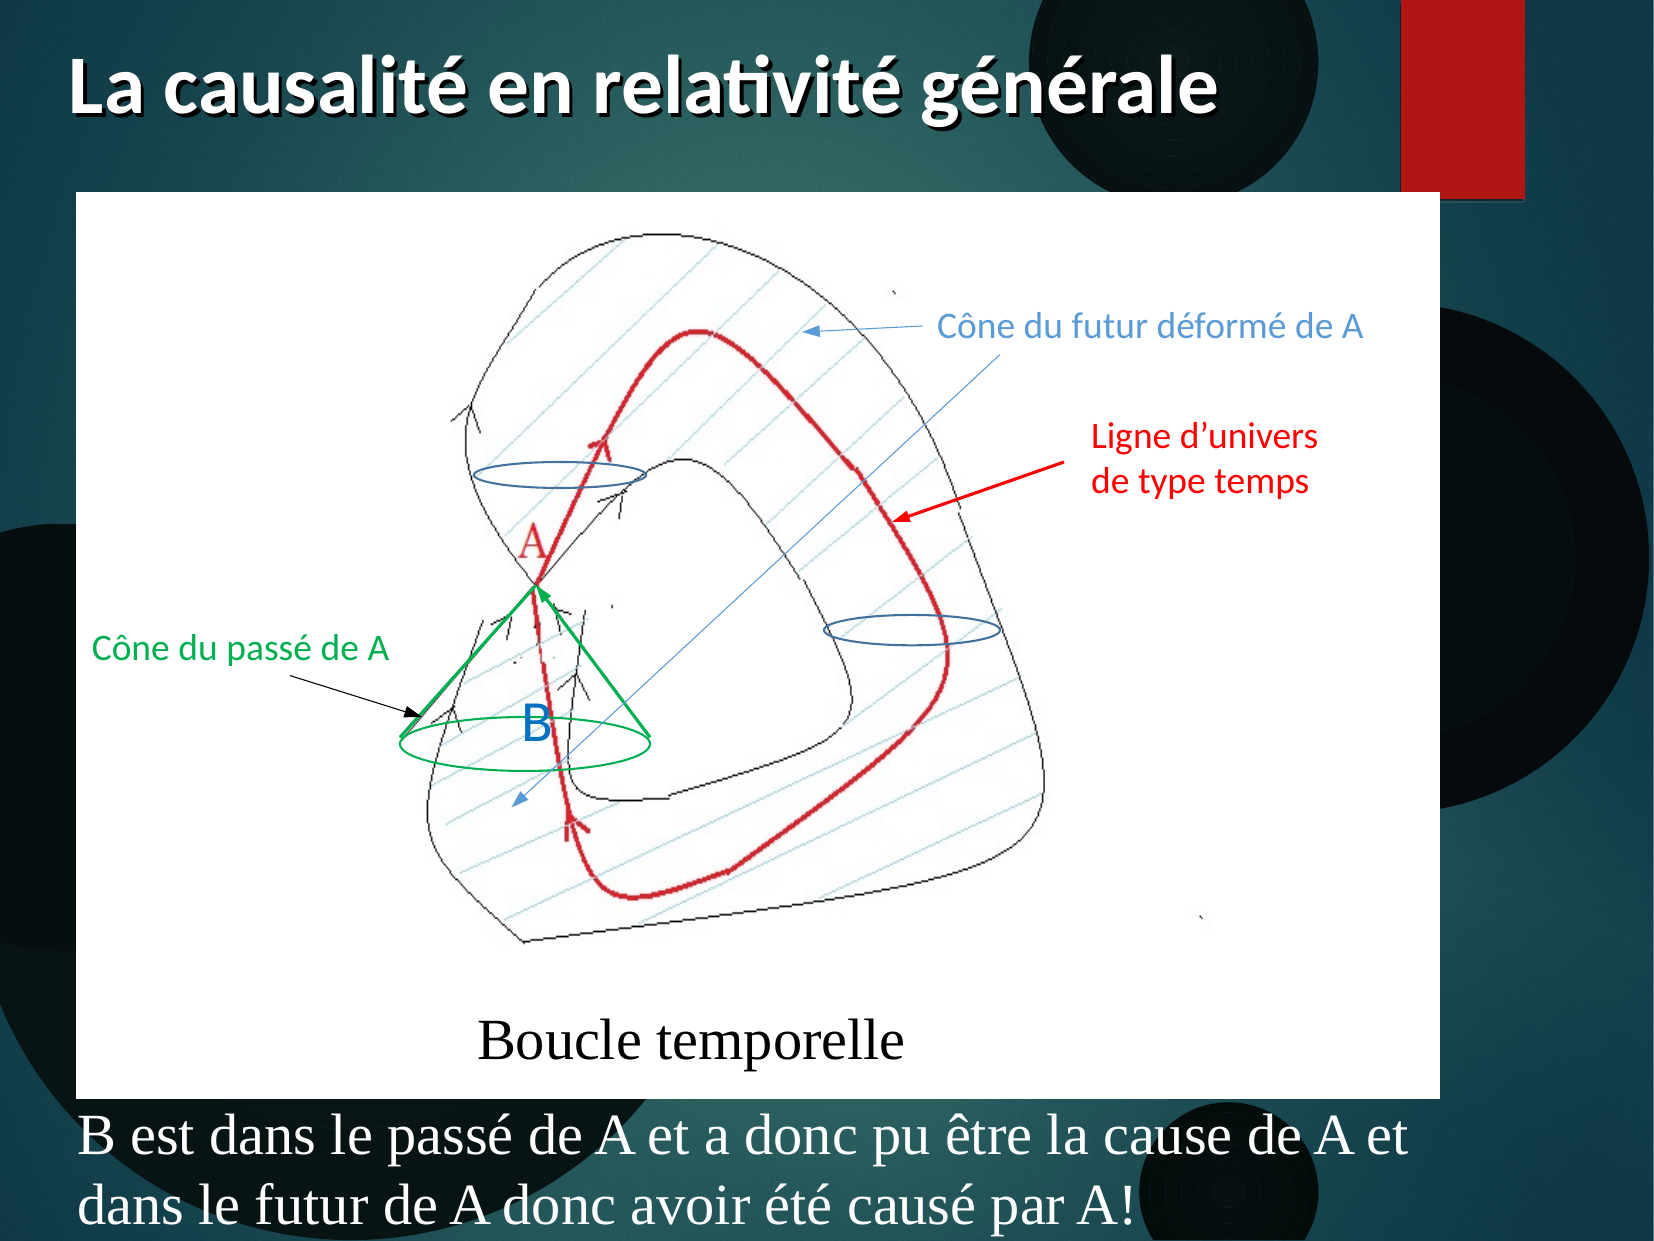

La causalité en relativité générale
Cône du futur déformé de A
Ligne d’univers de type temps
Cône du passé de A
B
Boucle temporelle
B est dans le passé de A et a donc pu être la cause de A et dans le futur de A donc avoir été causé par A!